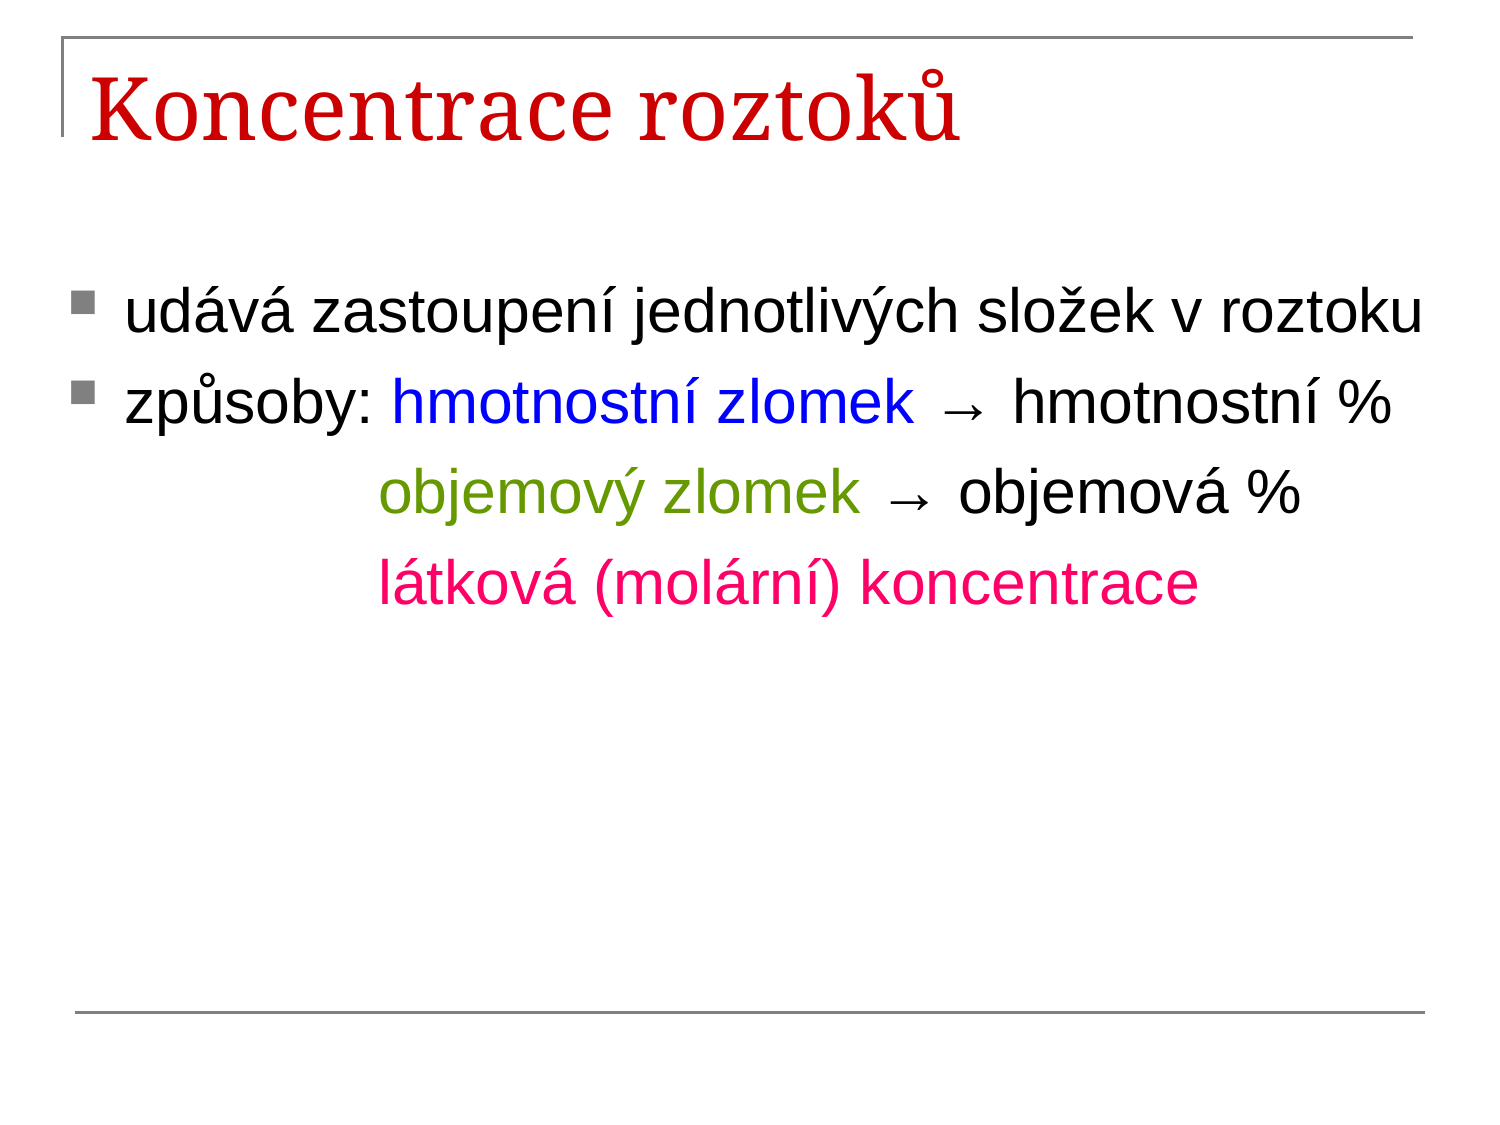

# Koncentrace roztoků
udává zastoupení jednotlivých složek v roztoku
způsoby: hmotnostní zlomek → hmotnostní %
 objemový zlomek → objemová %
 látková (molární) koncentrace